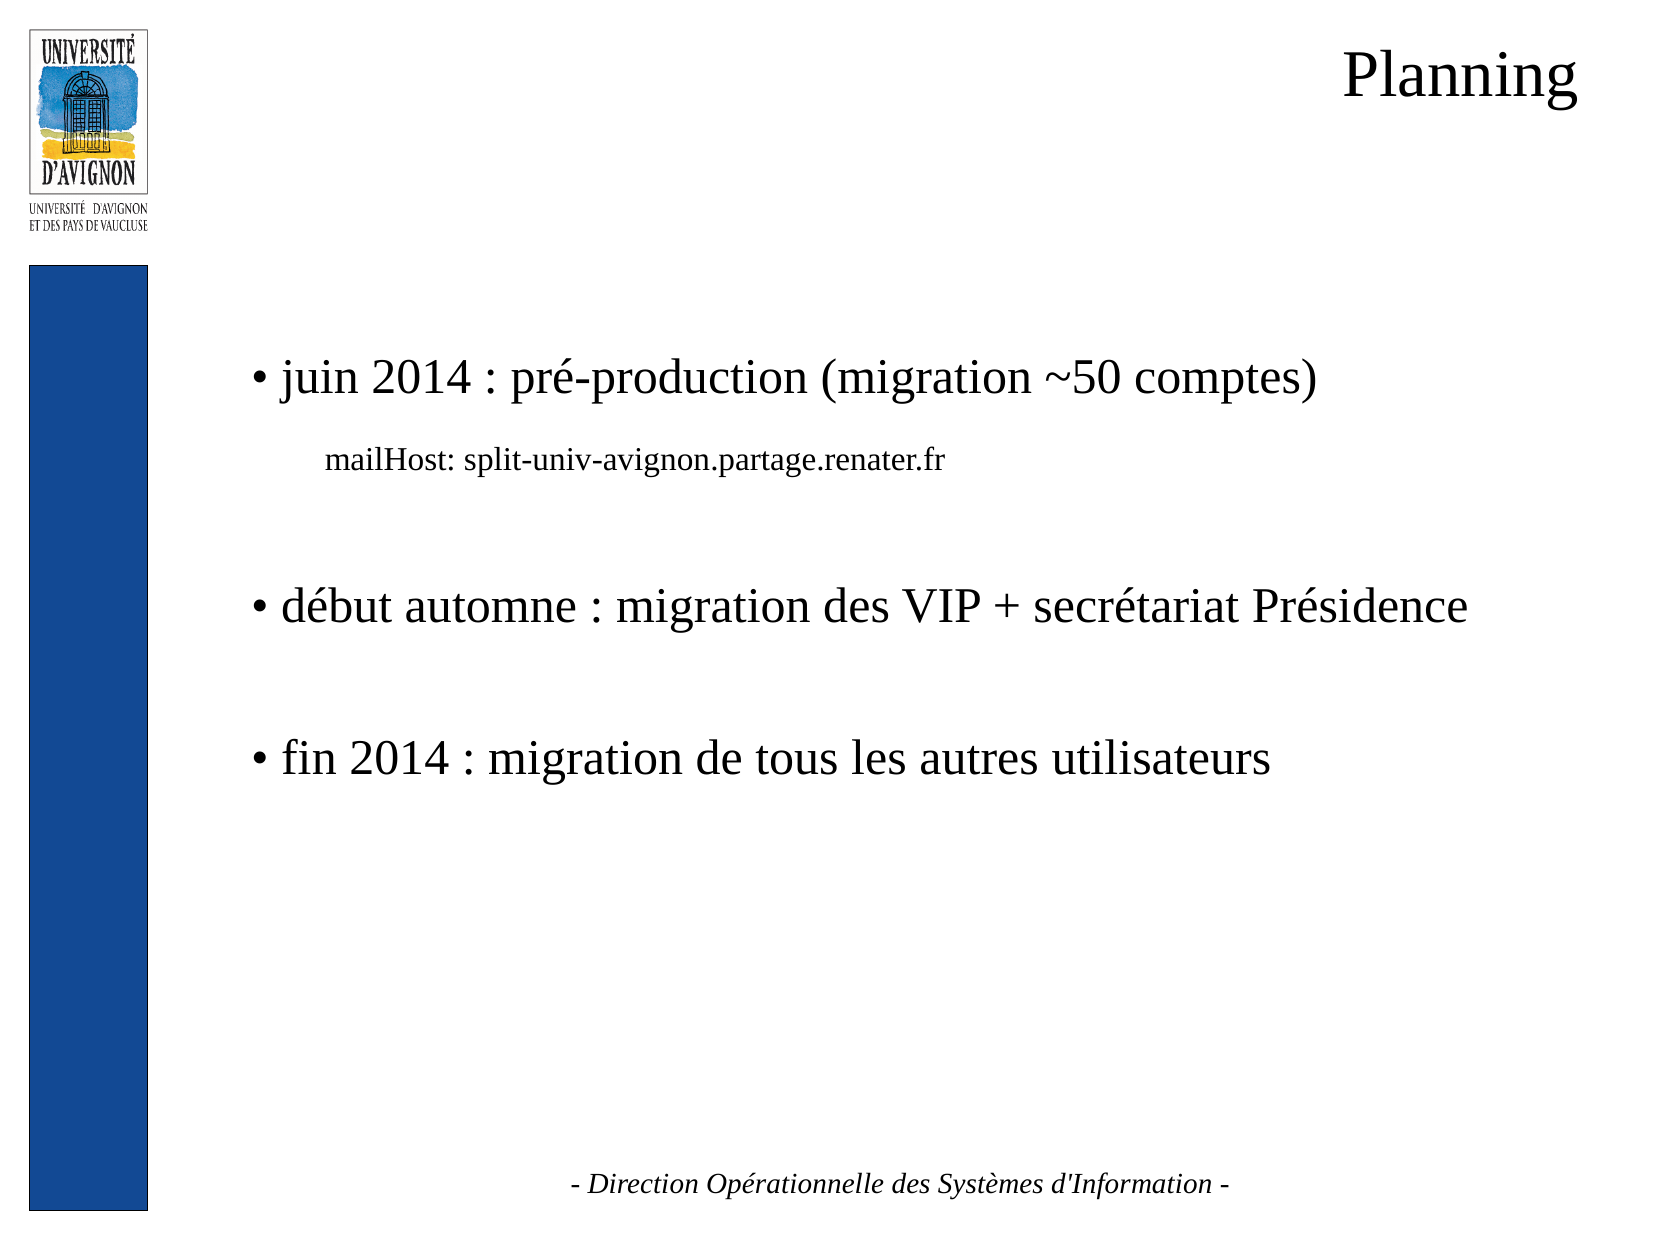

Planning
• juin 2014 : pré-production (migration ~50 comptes)
	mailHost: split-univ-avignon.partage.renater.fr
• début automne : migration des VIP + secrétariat Présidence
• fin 2014 : migration de tous les autres utilisateurs
- Direction Opérationnelle des Systèmes d'Information -